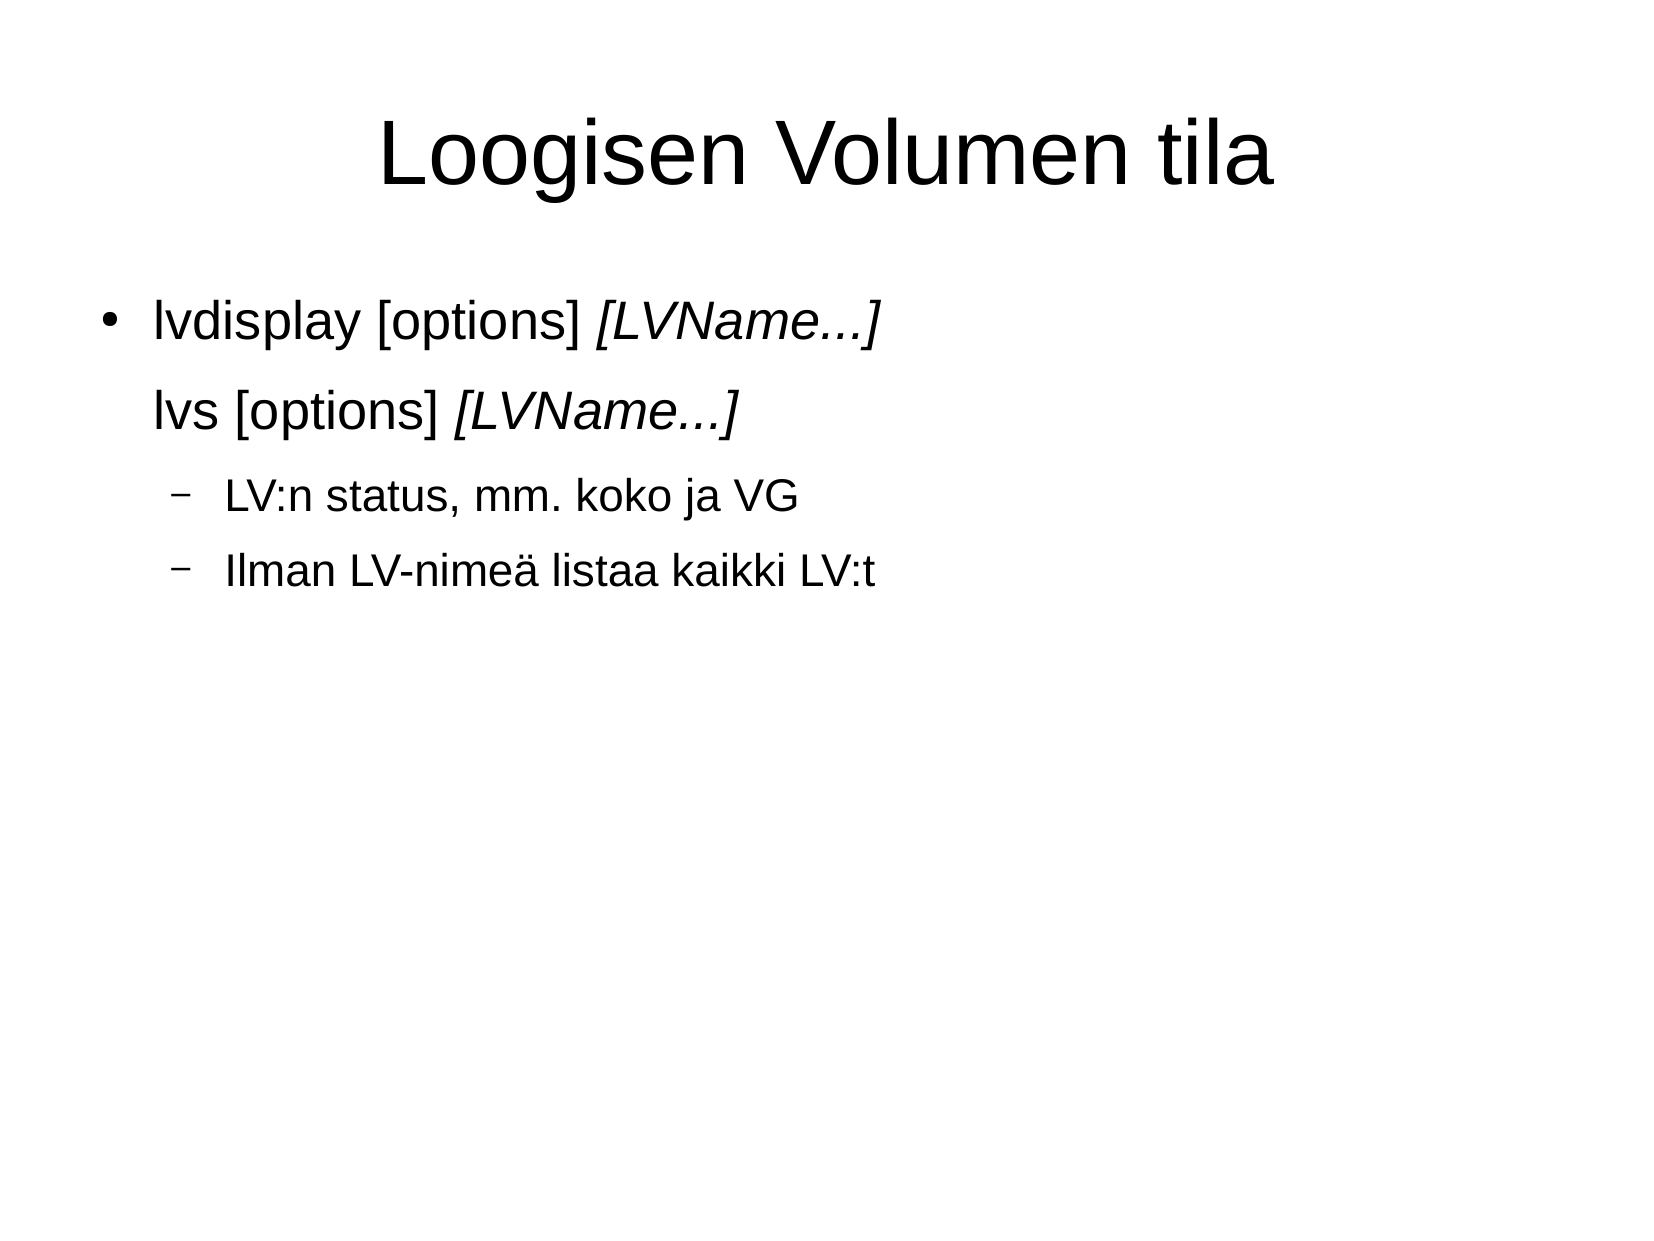

# Loogisen Volumen tila
lvdisplay [options] [LVName...]
lvs [options] [LVName...]
LV:n status, mm. koko ja VG
Ilman LV-nimeä listaa kaikki LV:t